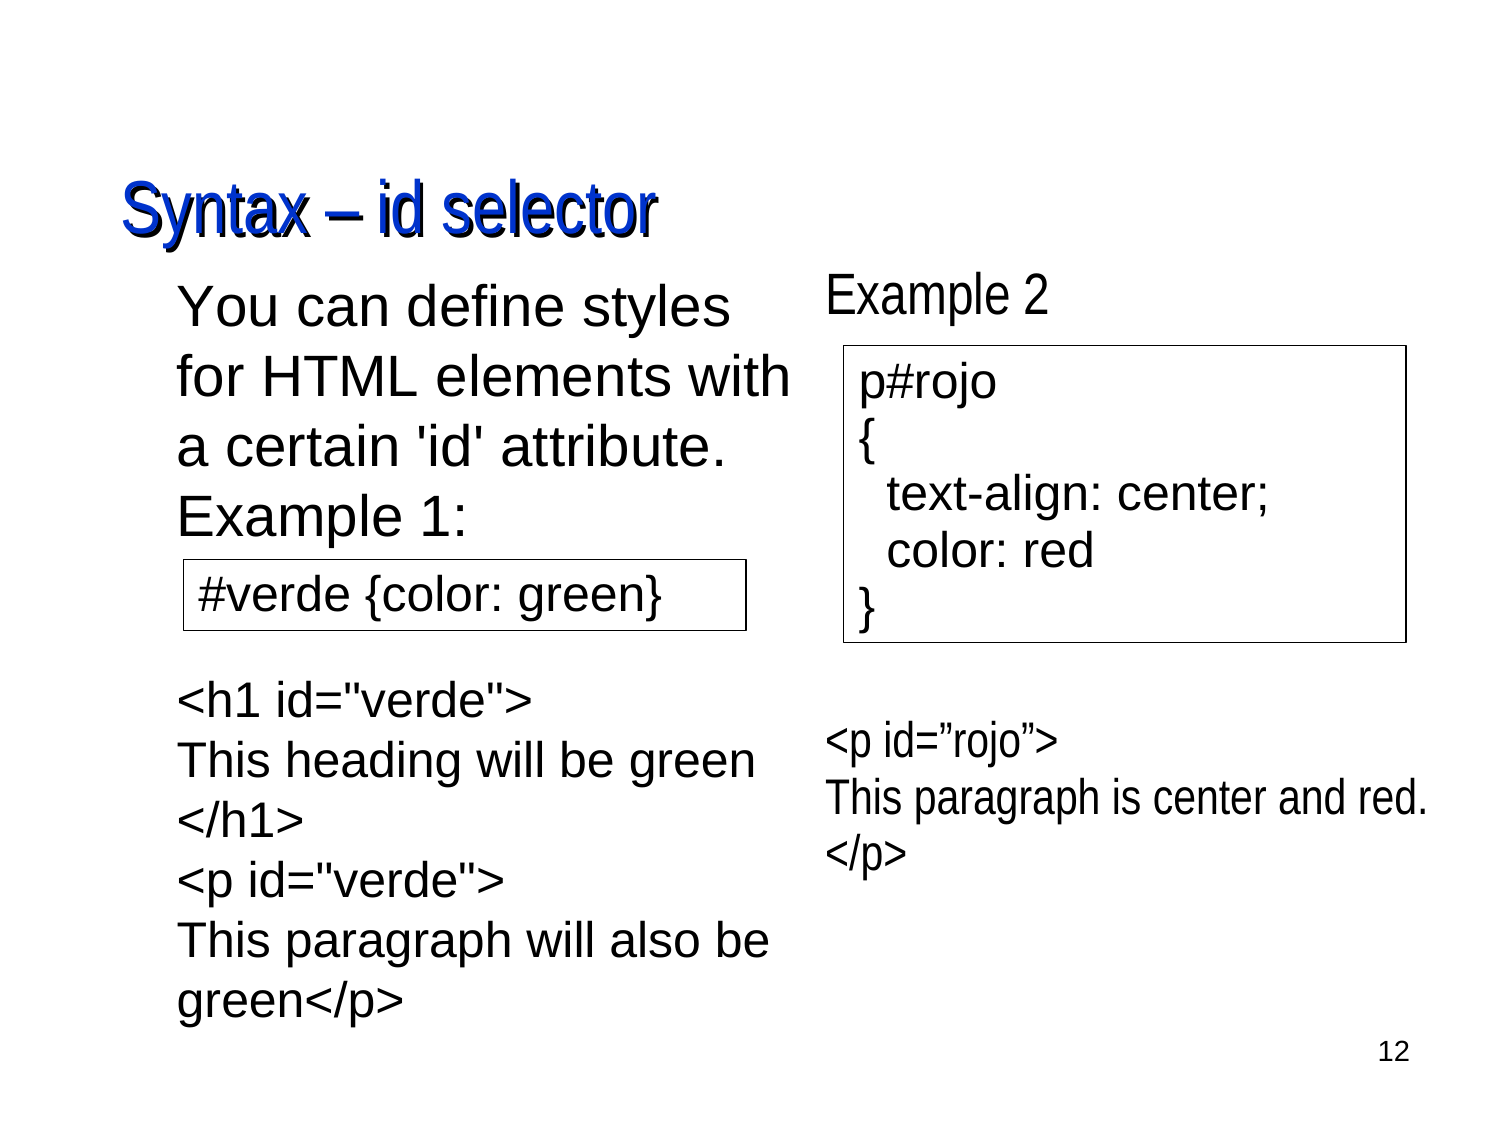

Syntax – id selector
Example 2
<p id=”rojo”>
This paragraph is center and red.
</p>
p#rojo
{
 text-align: center;
 color: red
}
You can define styles for HTML elements with a certain 'id' attribute.
Example 1:
<h1 id="verde">
This heading will be green
</h1>
<p id="verde">
This paragraph will also be green</p>
#verde {color: green}
12